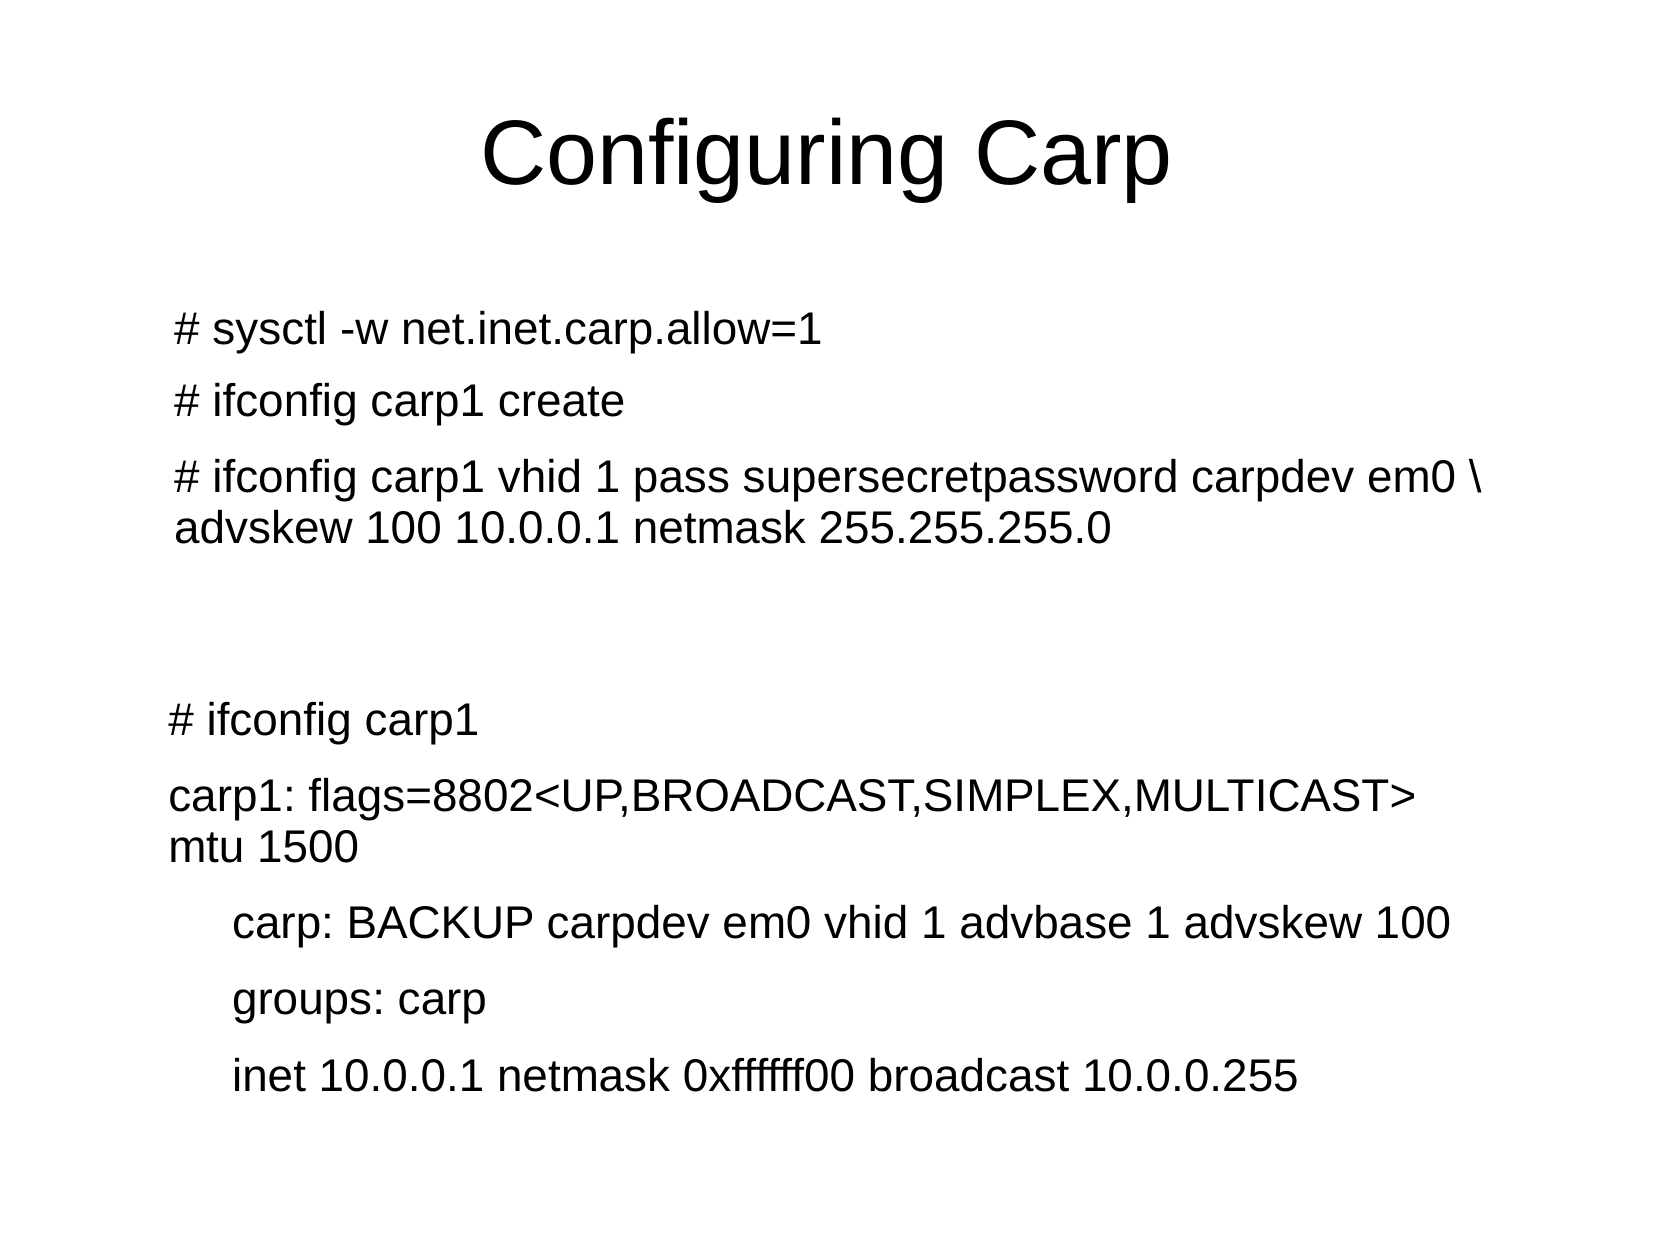

# Configuring Carp
# sysctl -w net.inet.carp.allow=1
# ifconfig carp1 create
# ifconfig carp1 vhid 1 pass supersecretpassword carpdev em0 \ advskew 100 10.0.0.1 netmask 255.255.255.0
# ifconfig carp1
carp1: flags=8802<UP,BROADCAST,SIMPLEX,MULTICAST> mtu 1500
     carp: BACKUP carpdev em0 vhid 1 advbase 1 advskew 100
     groups: carp
     inet 10.0.0.1 netmask 0xffffff00 broadcast 10.0.0.255